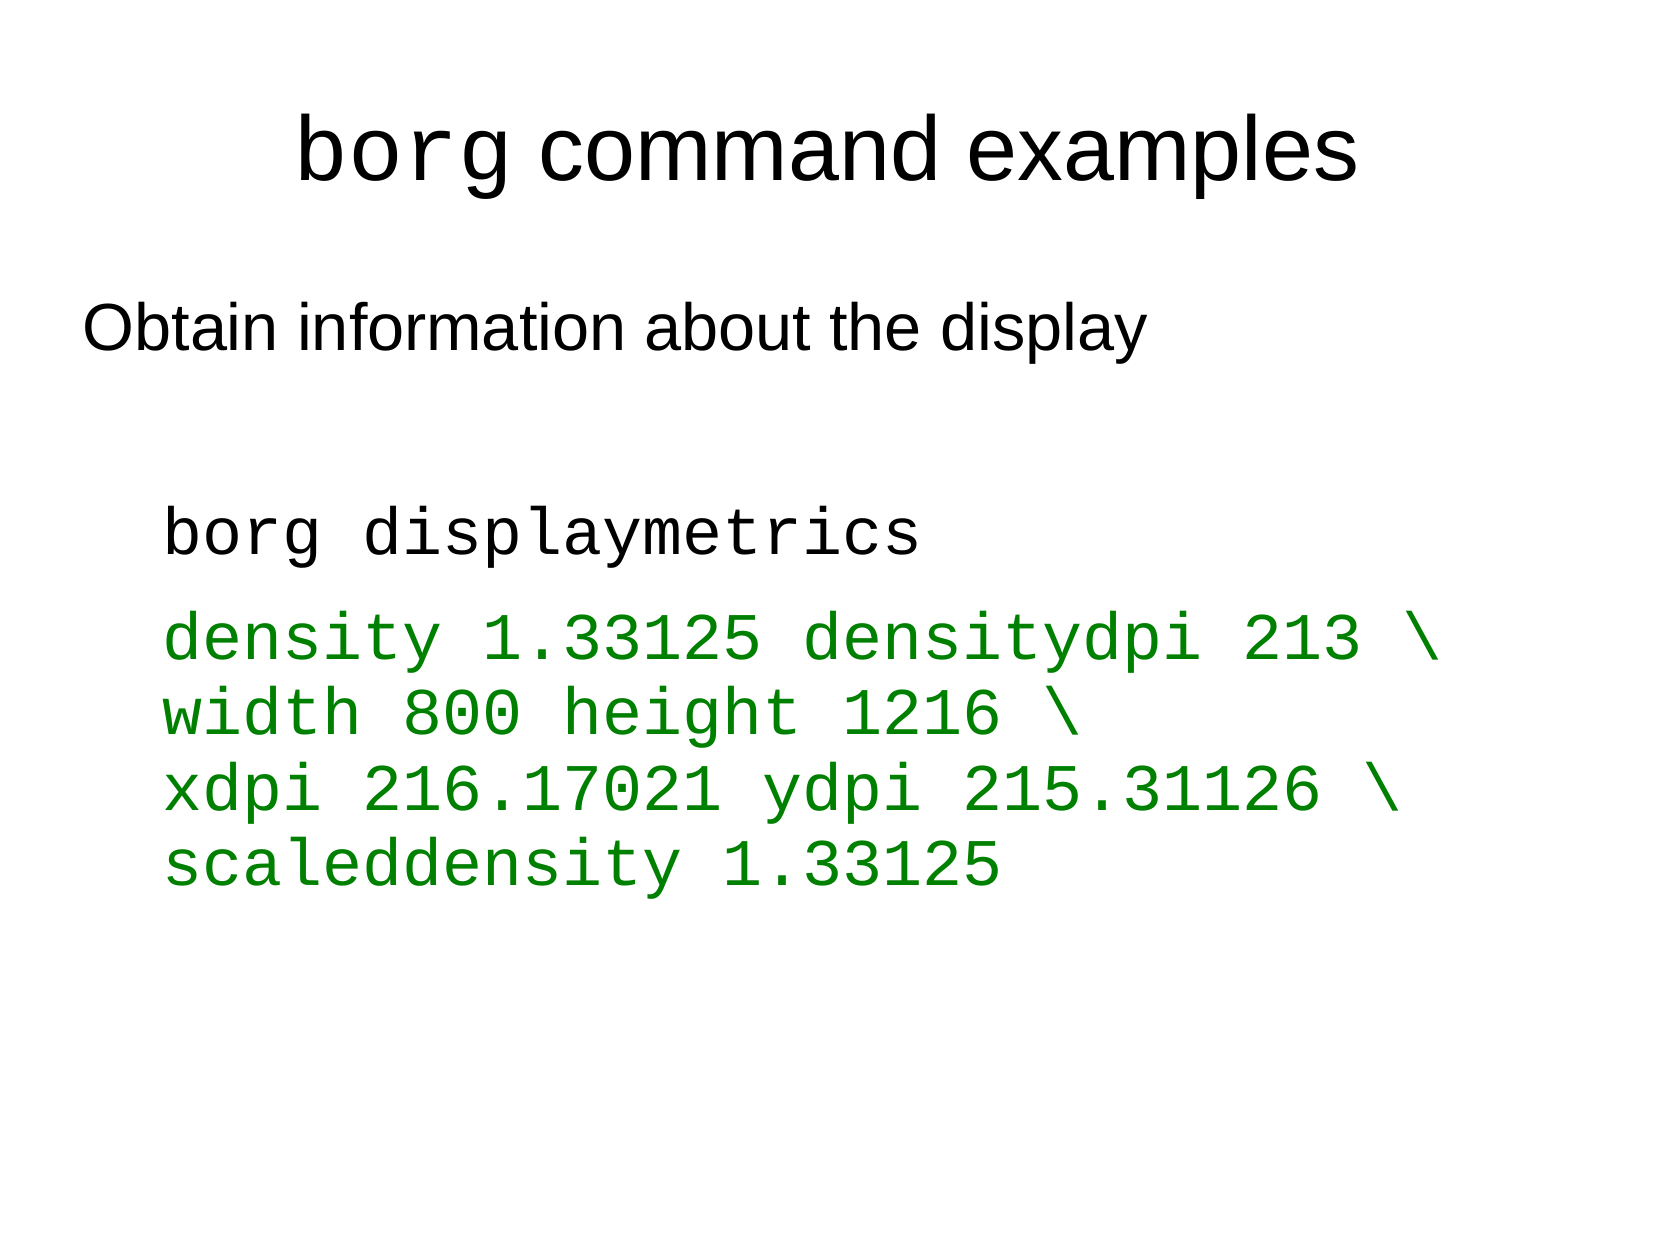

# borg command examples
Obtain information about the display
 borg displaymetrics
 density 1.33125 densitydpi 213 \
 width 800 height 1216 \
 xdpi 216.17021 ydpi 215.31126 \
 scaleddensity 1.33125